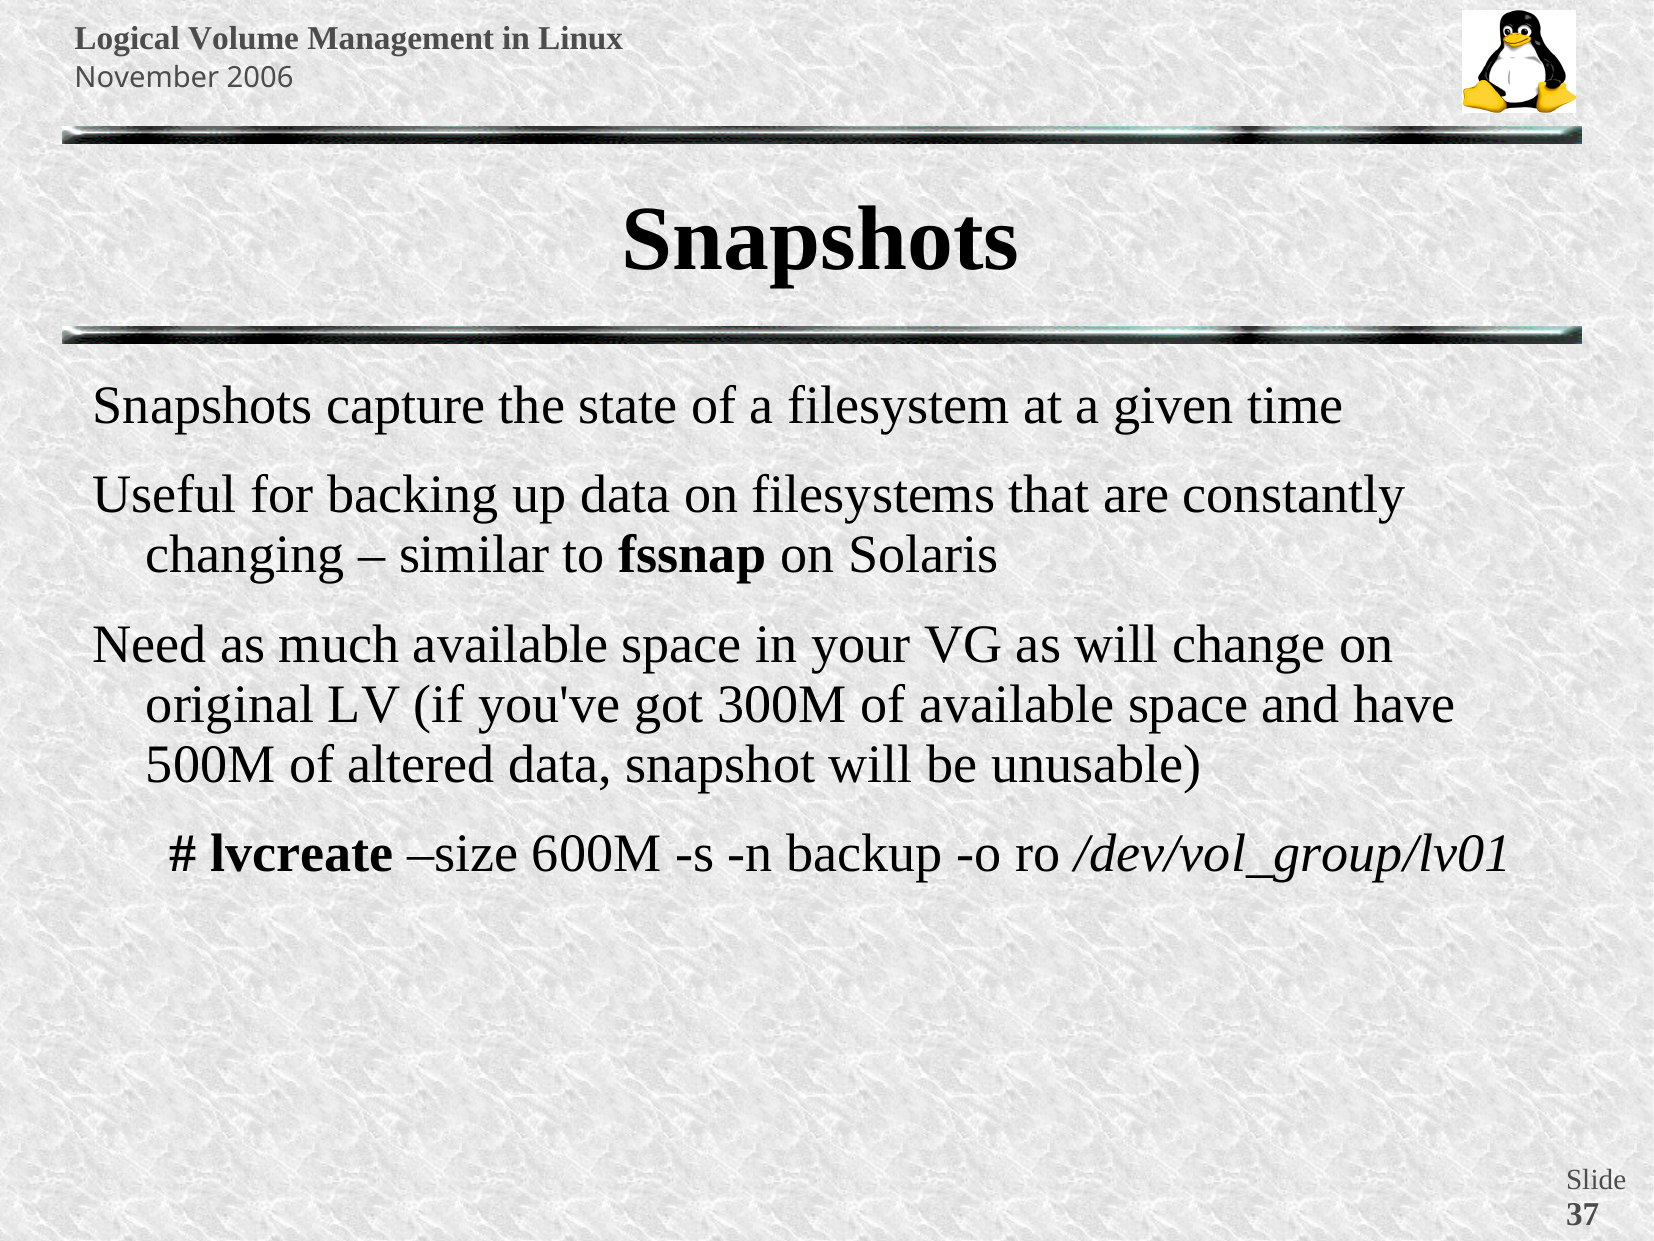

# Snapshots
Snapshots capture the state of a filesystem at a given time
Useful for backing up data on filesystems that are constantly changing – similar to fssnap on Solaris
Need as much available space in your VG as will change on original LV (if you've got 300M of available space and have 500M of altered data, snapshot will be unusable)
# lvcreate –size 600M -s -n backup -o ro /dev/vol_group/lv01